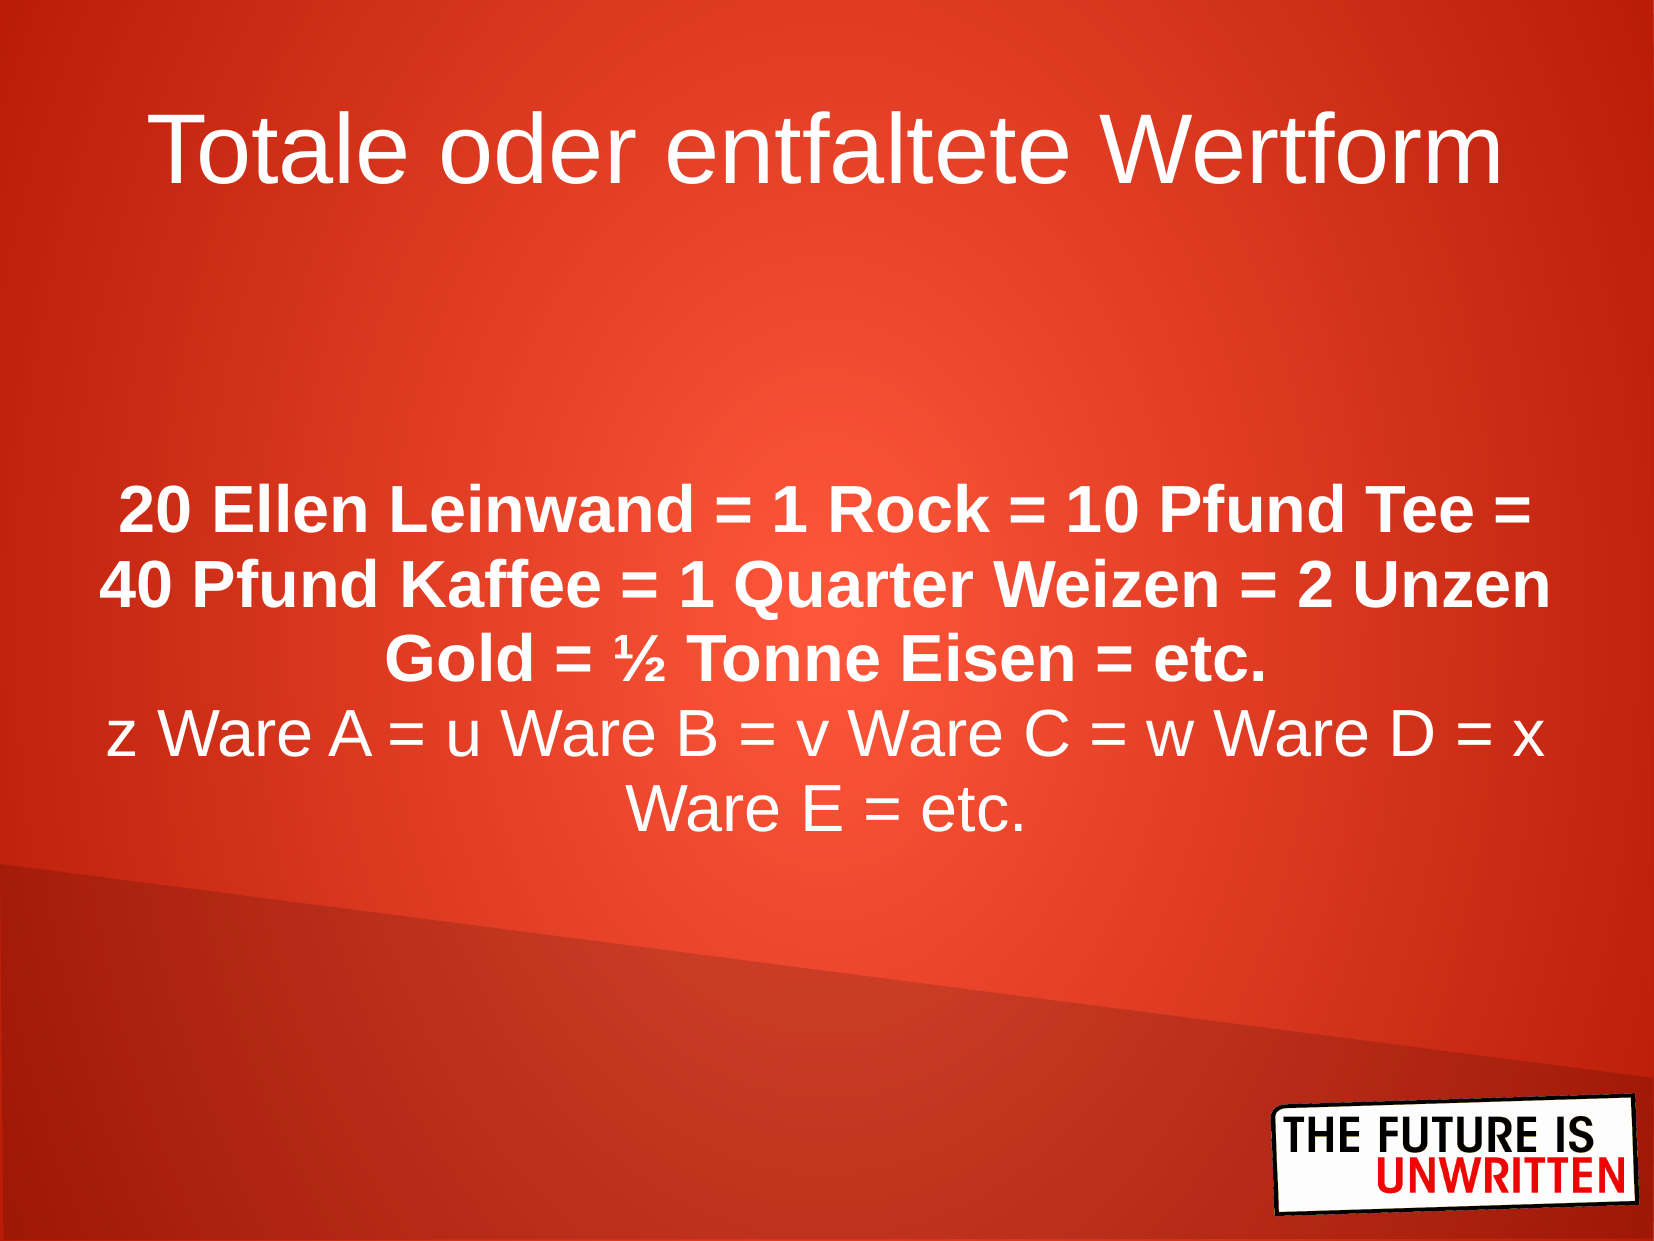

# Totale oder entfaltete Wertform
20 Ellen Leinwand = 1 Rock = 10 Pfund Tee = 40 Pfund Kaffee = 1 Quarter Weizen = 2 Unzen Gold = ½ Tonne Eisen = etc.
z Ware A = u Ware B = v Ware C = w Ware D = x Ware E = etc.